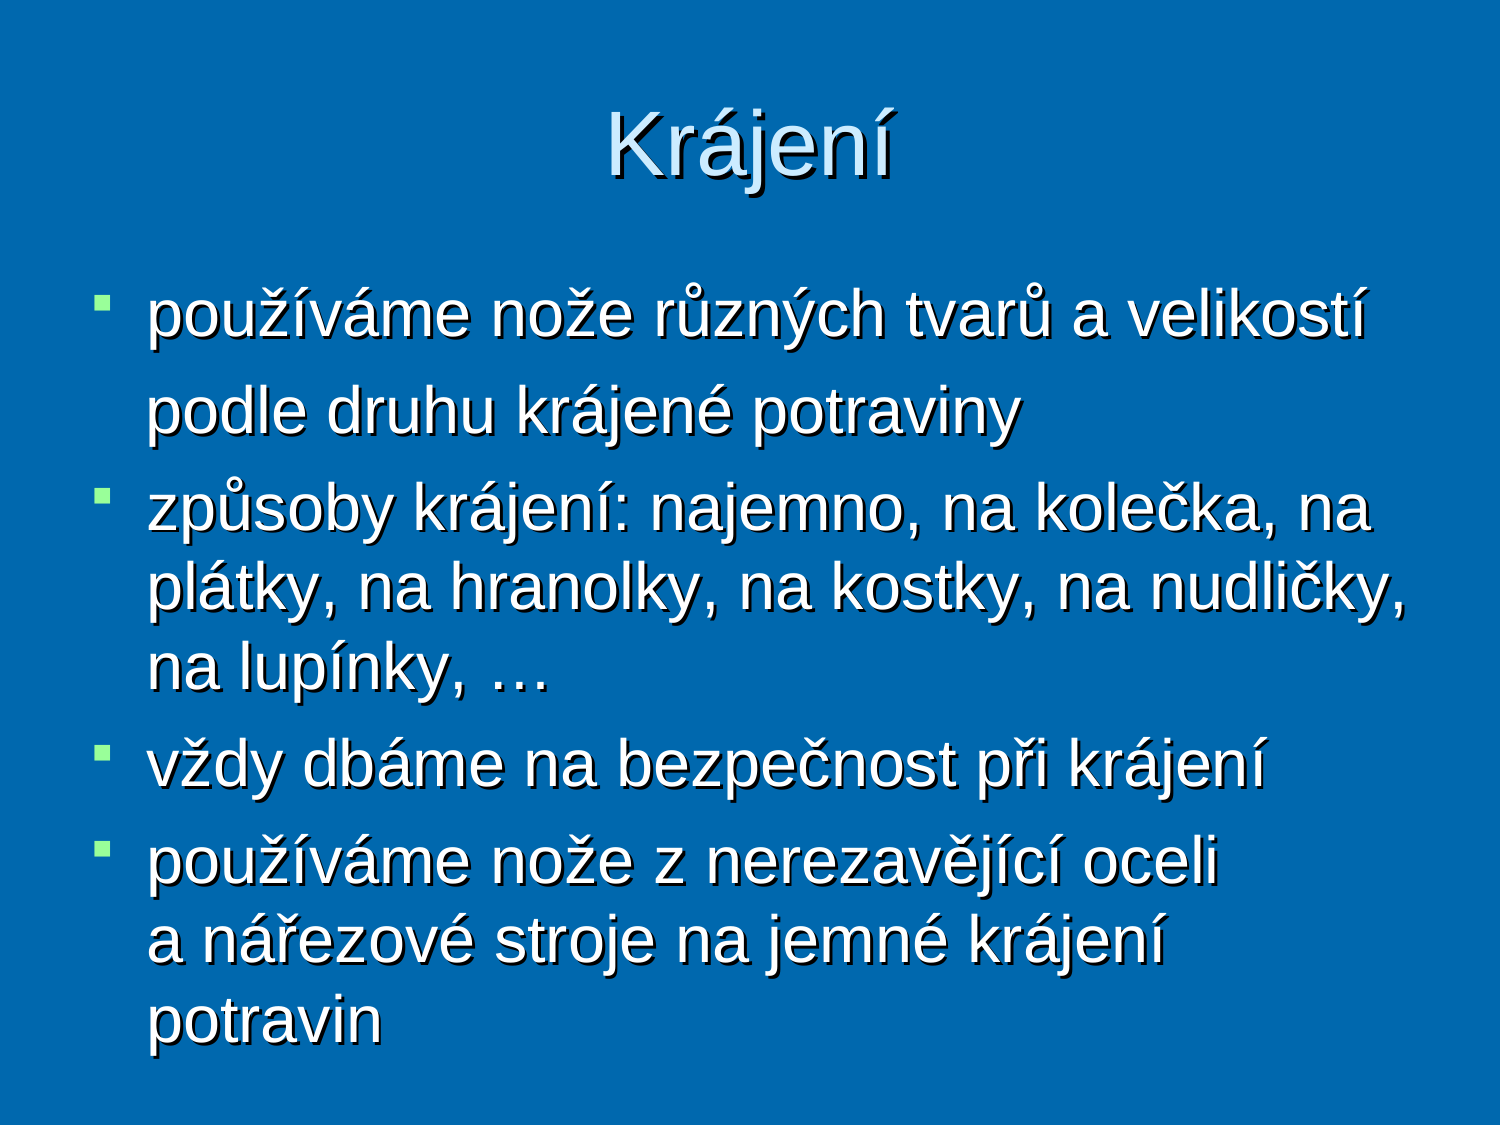

# Krájení
používáme nože různých tvarů a velikostí
 podle druhu krájené potraviny
způsoby krájení: najemno, na kolečka, na plátky, na hranolky, na kostky, na nudličky, na lupínky, …
vždy dbáme na bezpečnost při krájení
používáme nože z nerezavějící oceli
a nářezové stroje na jemné krájení potravin